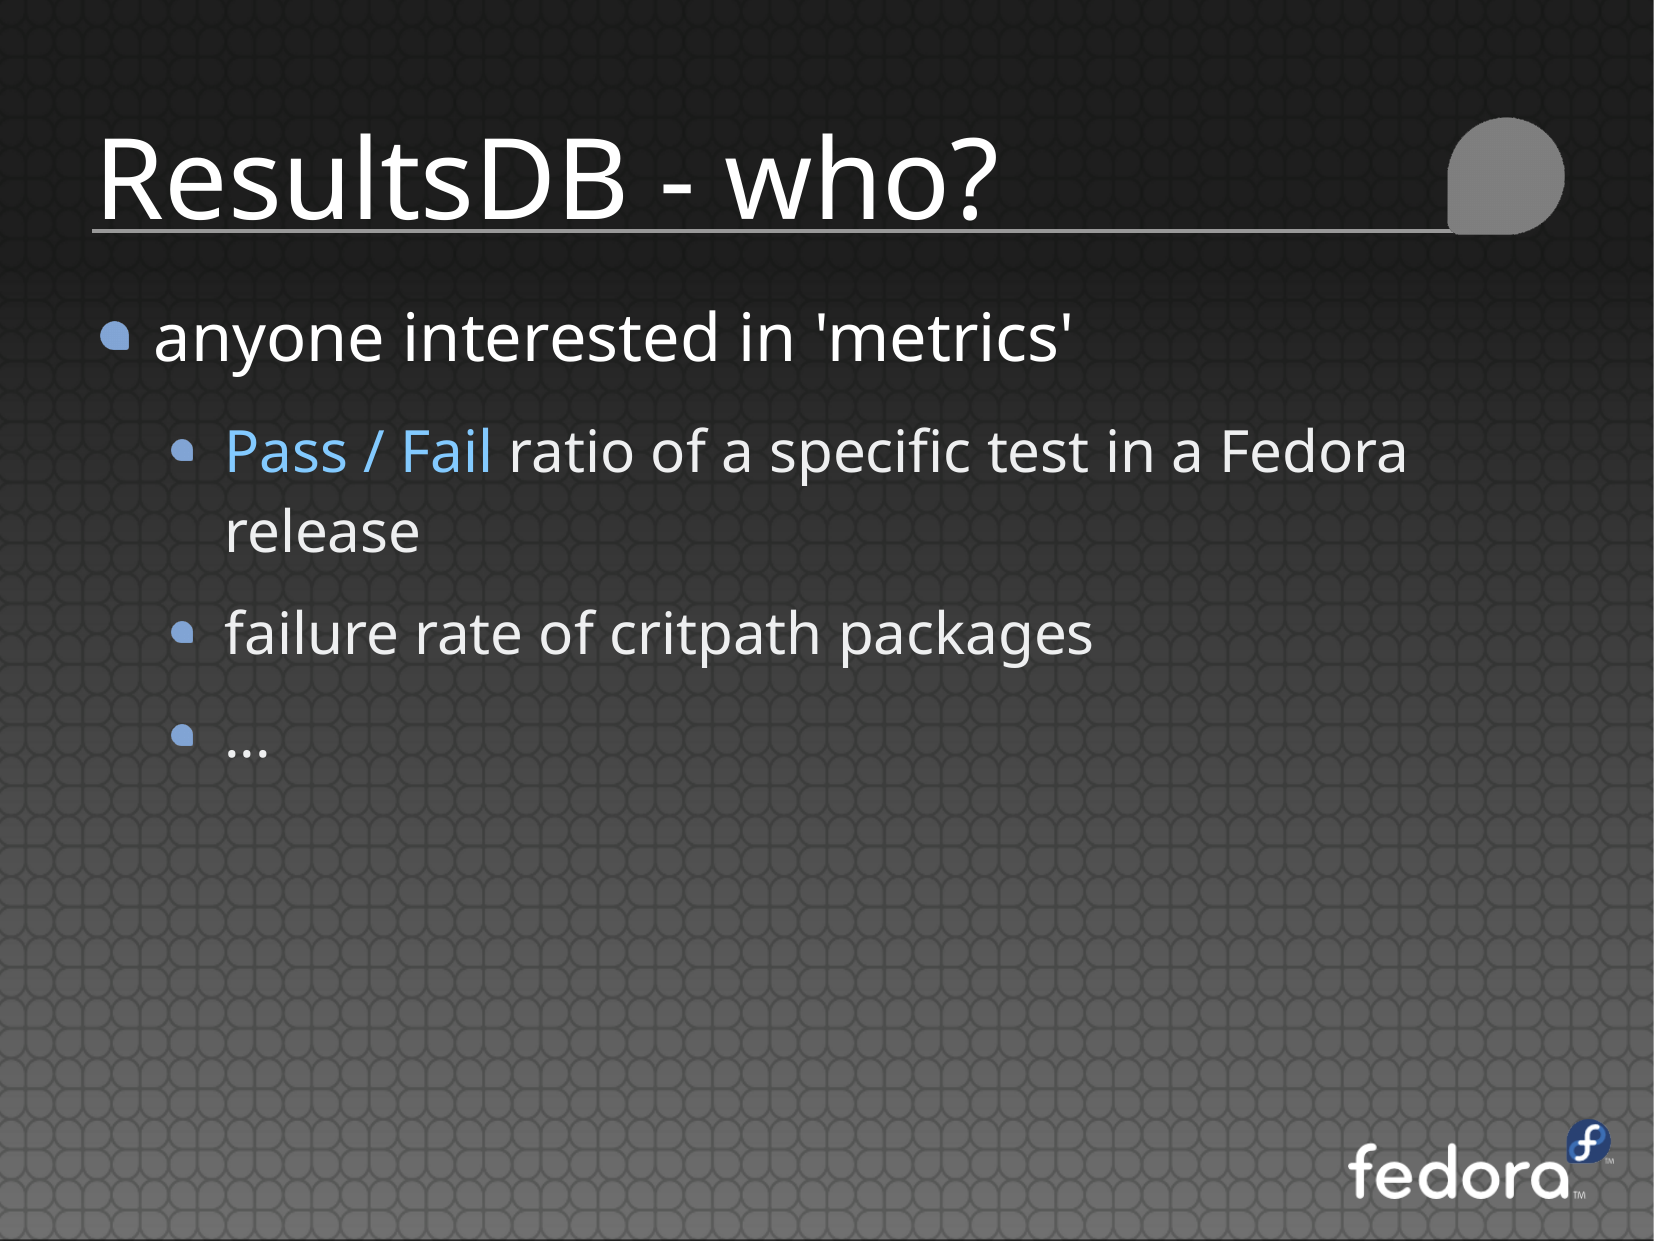

ResultsDB - who?
# anyone interested in 'metrics'
Pass / Fail ratio of a specific test in a Fedora release
failure rate of critpath packages
...